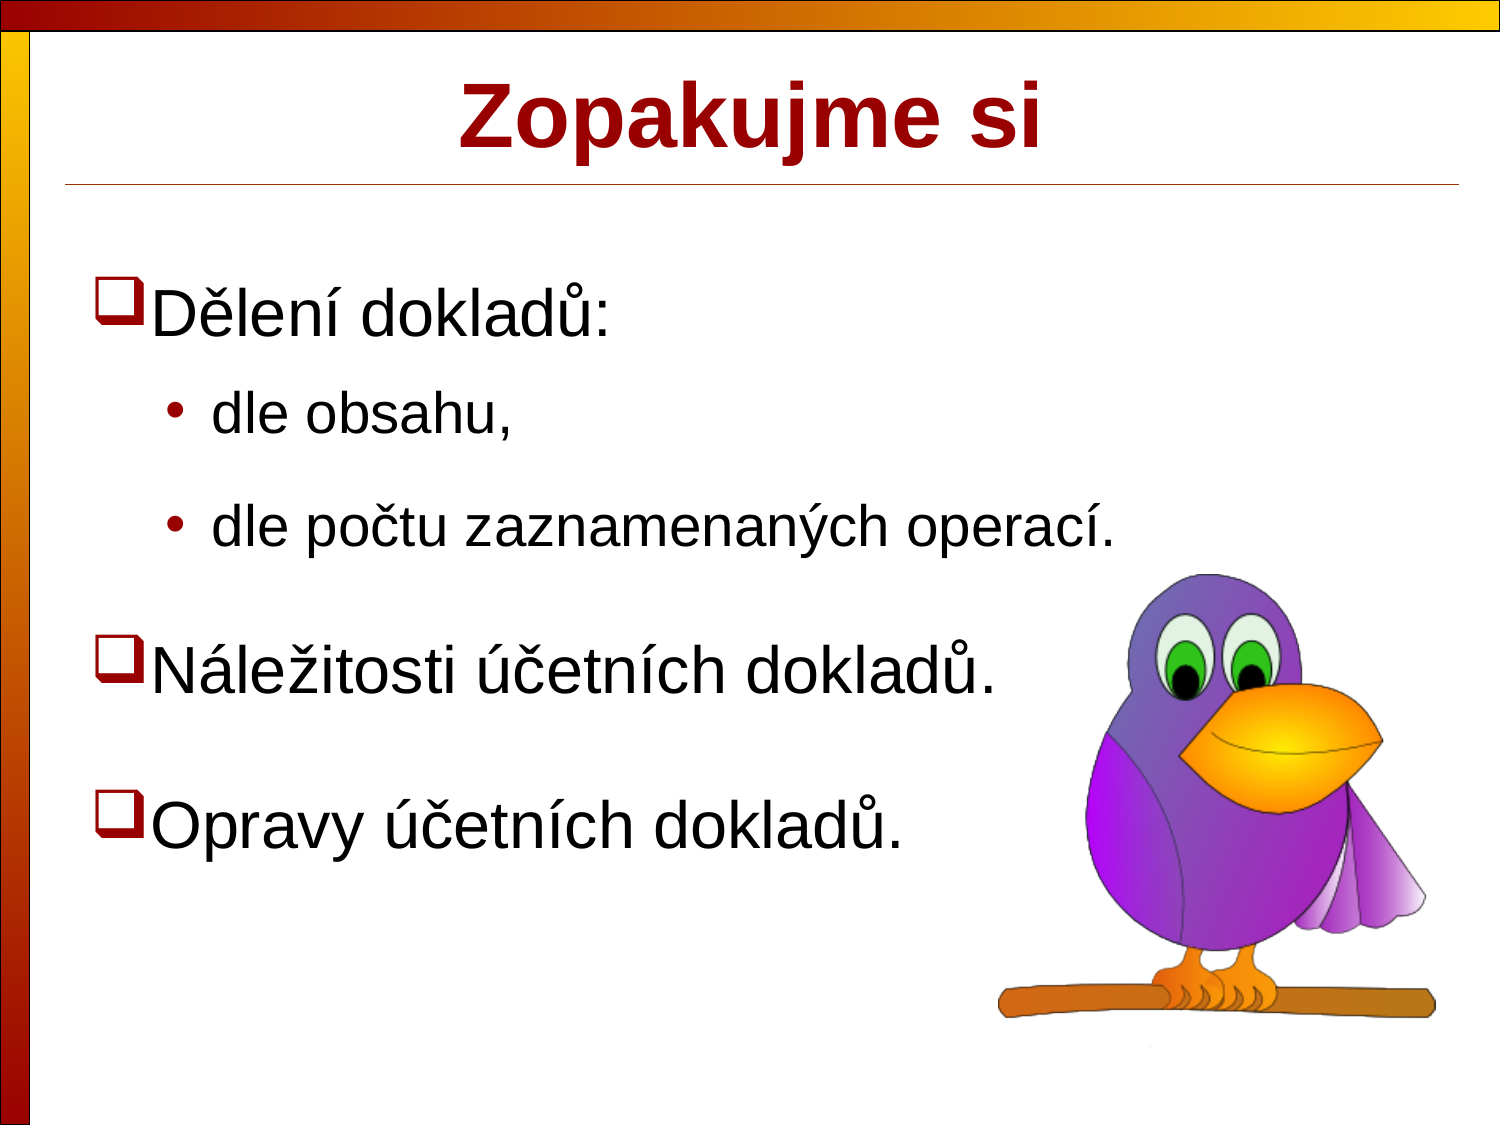

# Zopakujme si
Dělení dokladů:
dle obsahu,
dle počtu zaznamenaných operací.
Náležitosti účetních dokladů.
Opravy účetních dokladů.